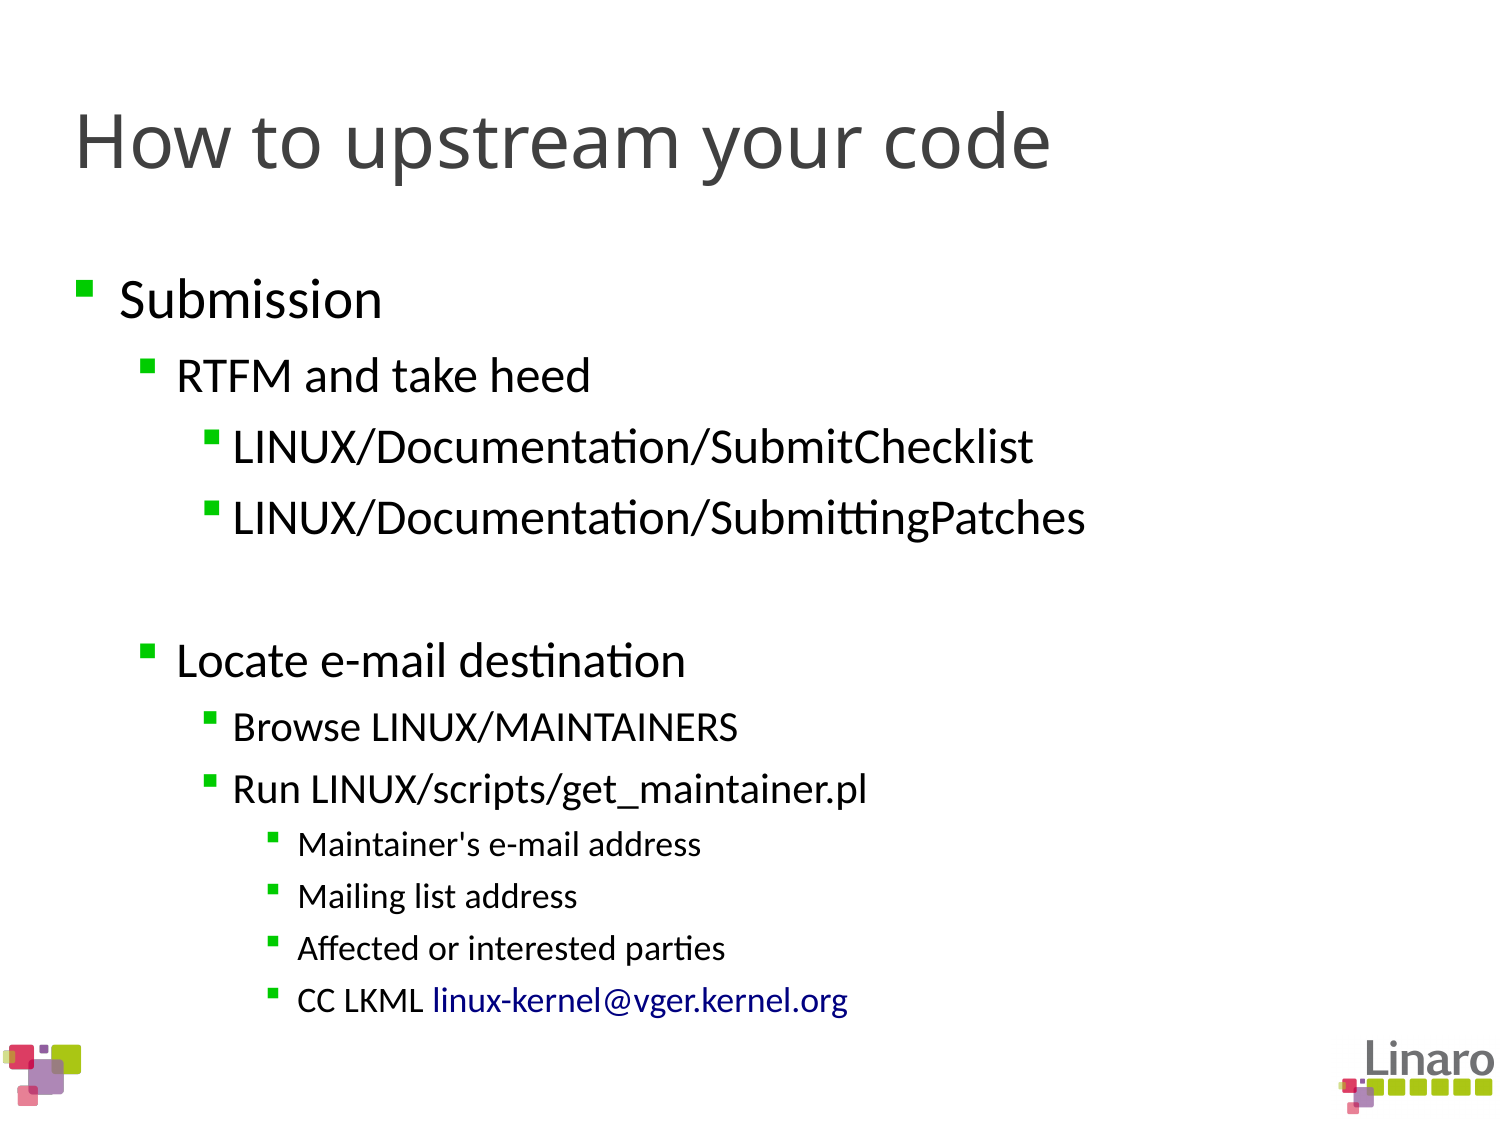

# How to upstream your code
Submission
RTFM and take heed
LINUX/Documentation/SubmitChecklist
LINUX/Documentation/SubmittingPatches
Locate e-mail destination
Browse LINUX/MAINTAINERS
Run LINUX/scripts/get_maintainer.pl
Maintainer's e-mail address
Mailing list address
Affected or interested parties
CC LKML linux-kernel@vger.kernel.org